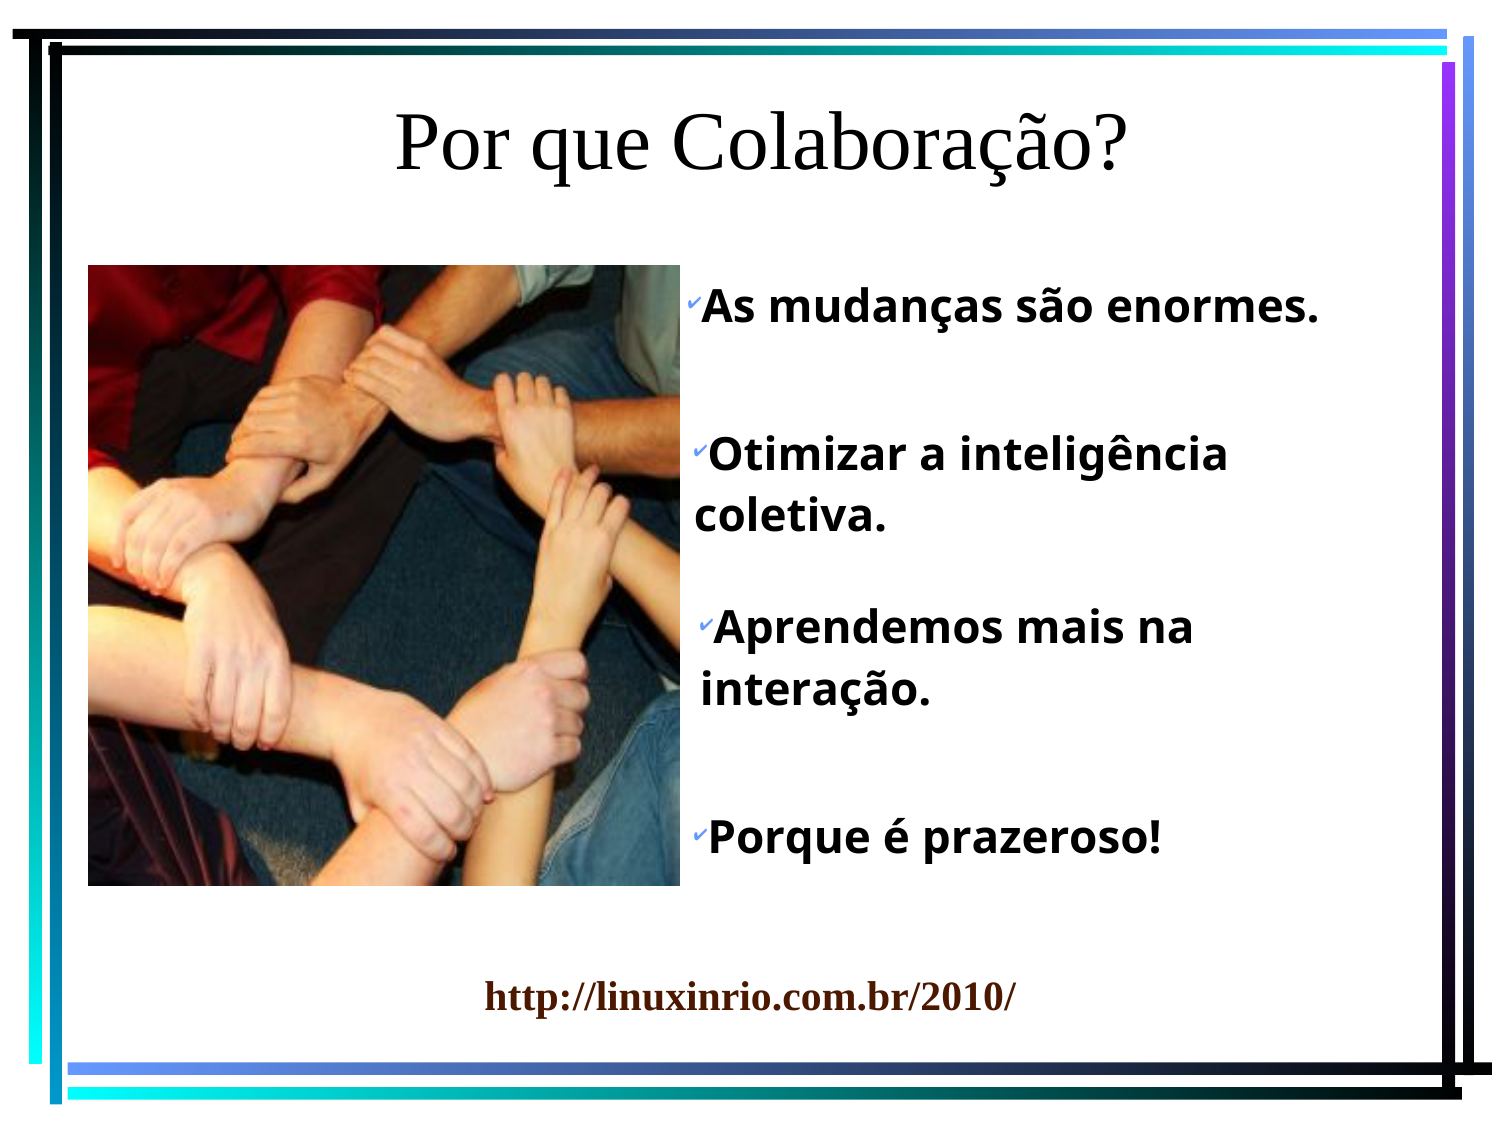

# Por que Colaboração?
As mudanças são enormes.
Otimizar a inteligência coletiva.
Aprendemos mais na interação.
Porque é prazeroso!
 http://linuxinrio.com.br/2010/